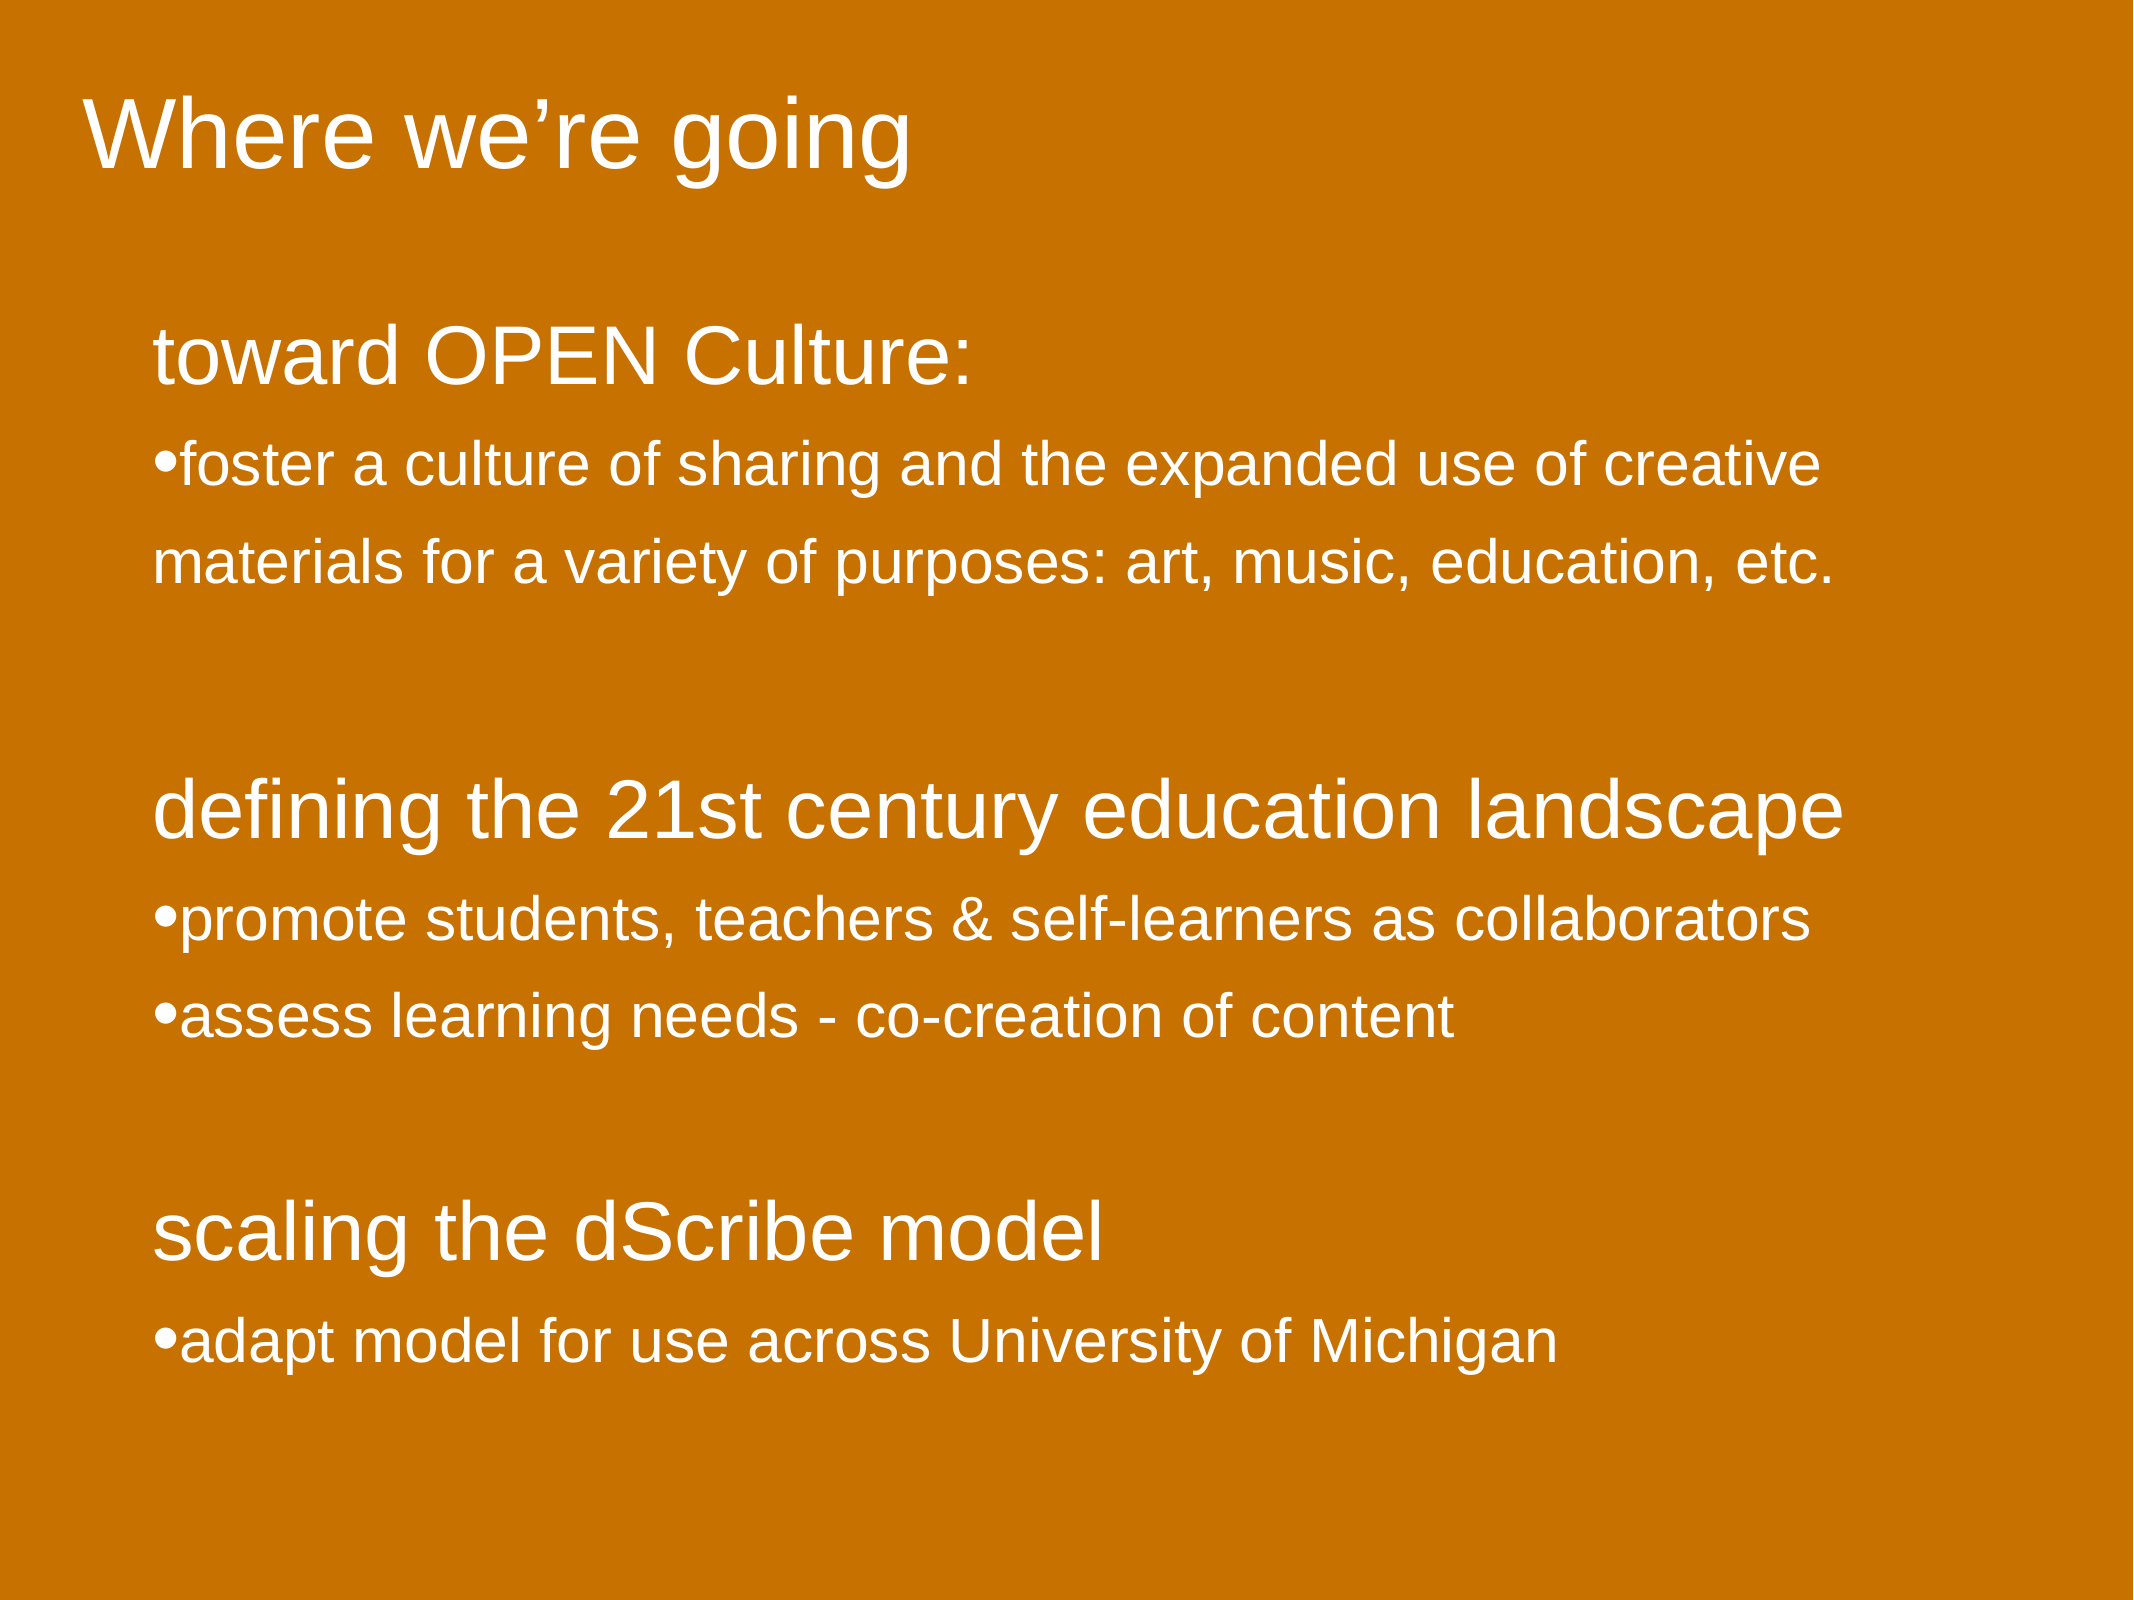

Where we’re going
toward OPEN Culture:
foster a culture of sharing and the expanded use of creative materials for a variety of purposes: art, music, education, etc.
defining the 21st century education landscape
promote students, teachers & self-learners as collaborators
assess learning needs - co-creation of content
scaling the dScribe model
adapt model for use across University of Michigan